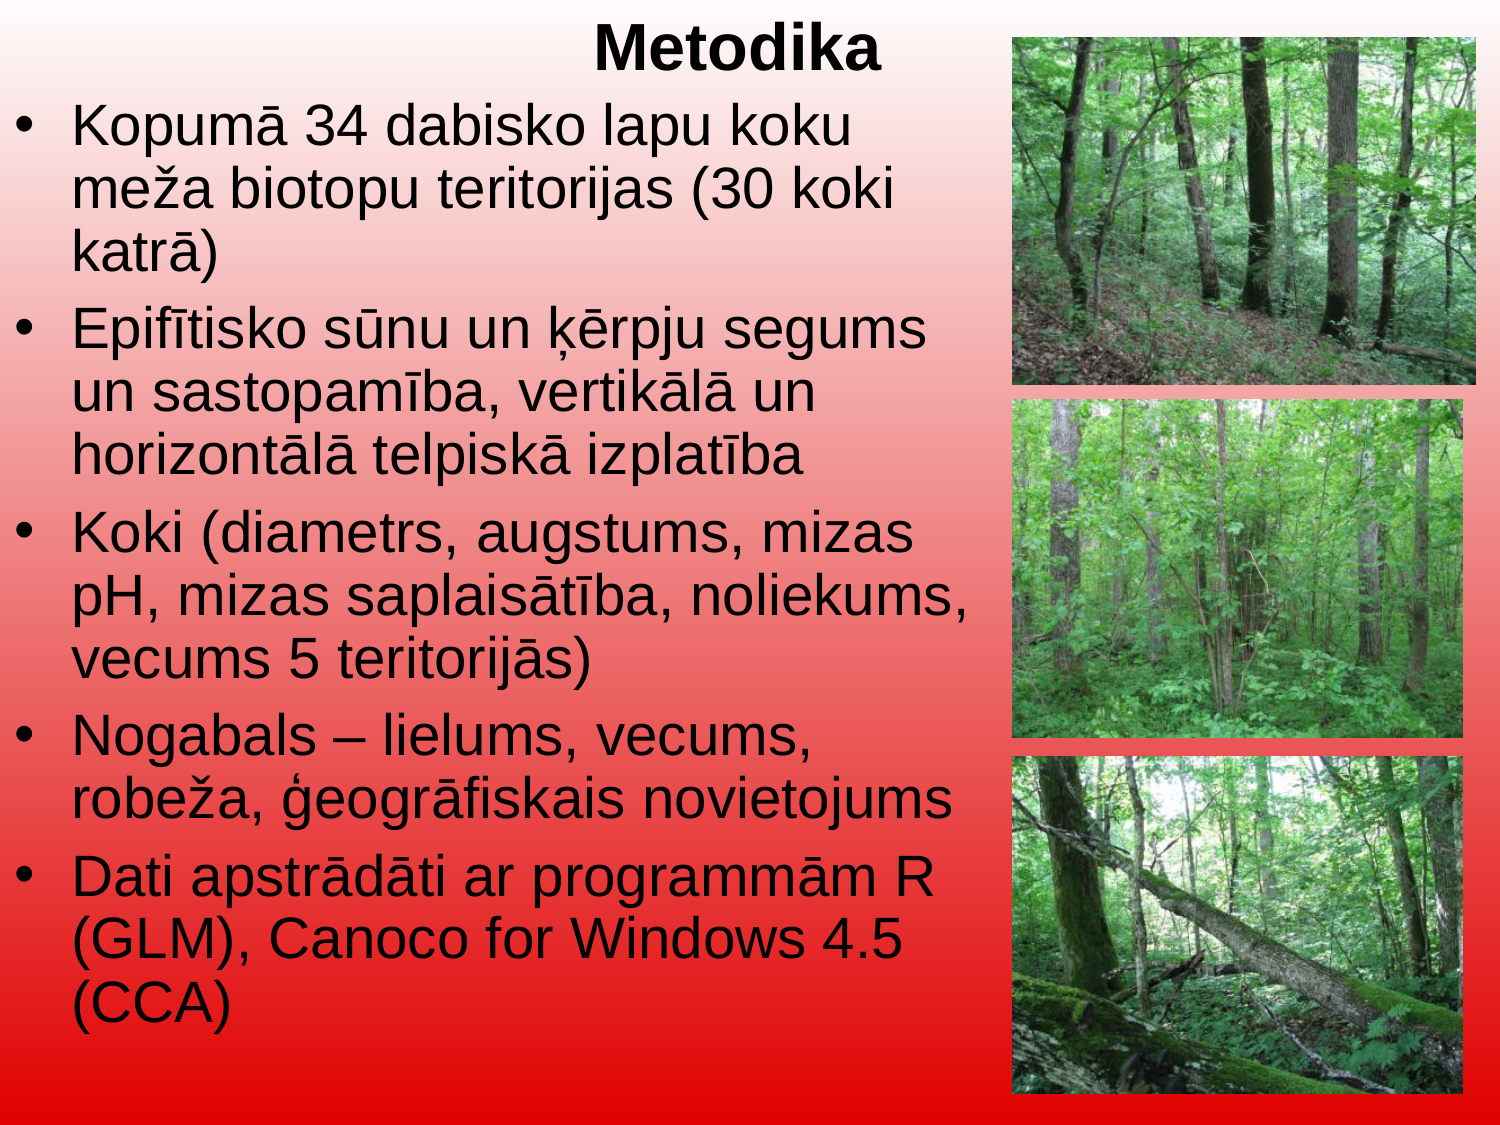

Metodika
# Kopumā 34 dabisko lapu koku meža biotopu teritorijas (30 koki katrā)
Epifītisko sūnu un ķērpju segums un sastopamība, vertikālā un horizontālā telpiskā izplatība
Koki (diametrs, augstums, mizas pH, mizas saplaisātība, noliekums, vecums 5 teritorijās)
Nogabals – lielums, vecums, robeža, ģeogrāfiskais novietojums
Dati apstrādāti ar programmām R (GLM), Canoco for Windows 4.5 (CCA)